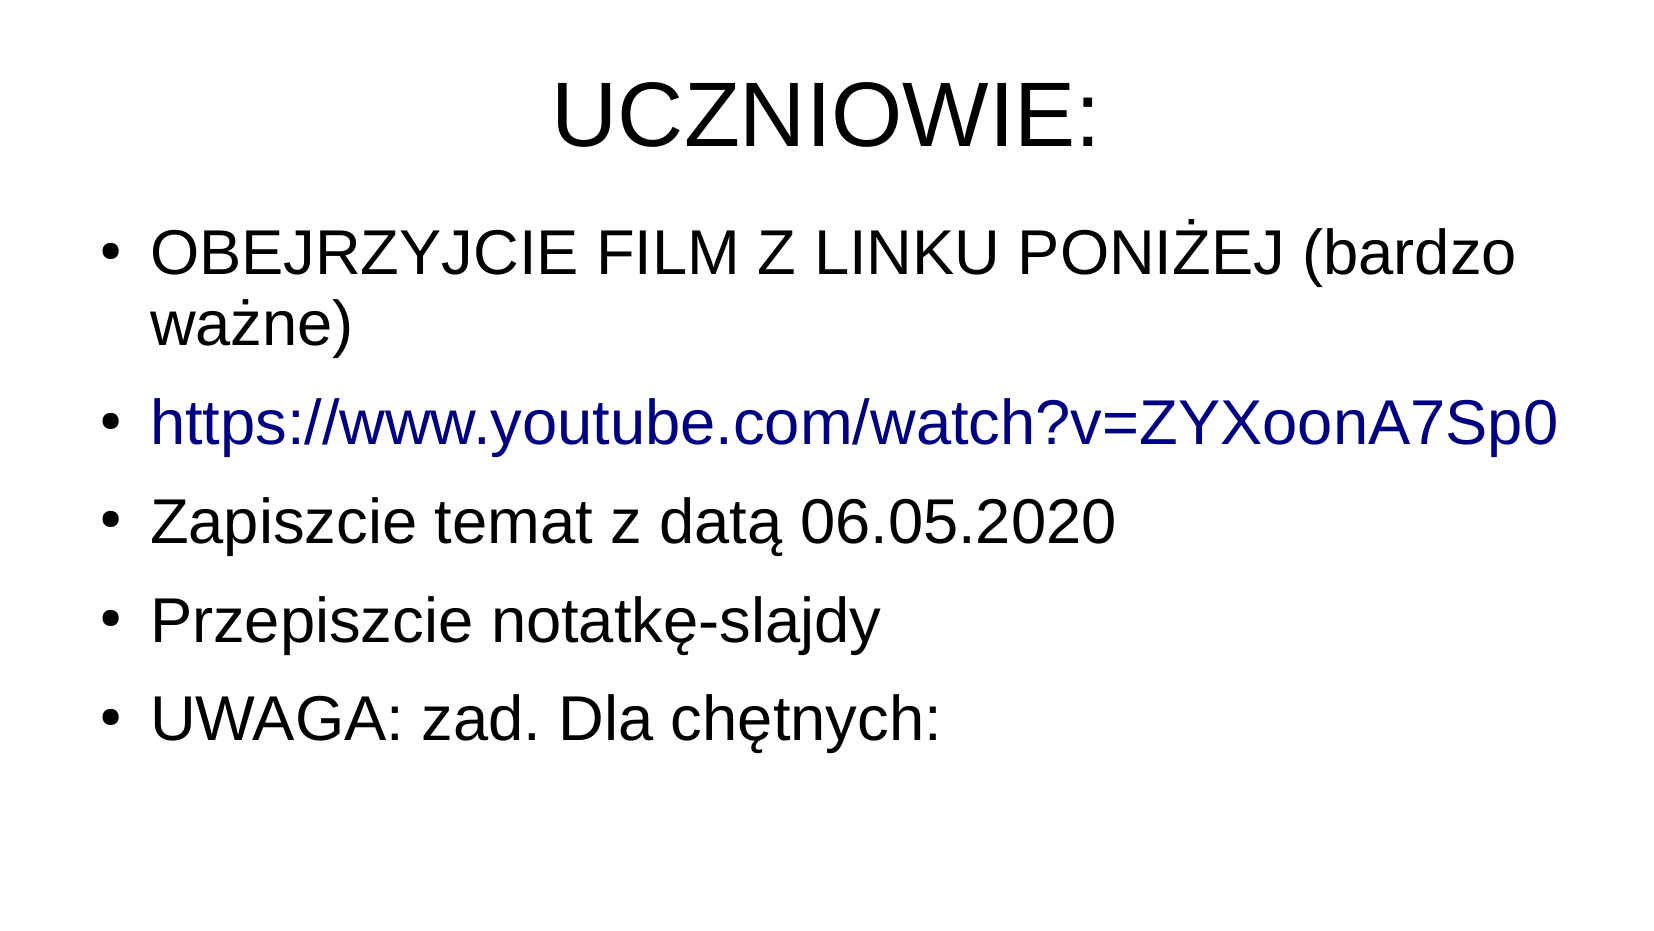

# UCZNIOWIE:
OBEJRZYJCIE FILM Z LINKU PONIŻEJ (bardzo ważne)
https://www.youtube.com/watch?v=ZYXoonA7Sp0
Zapiszcie temat z datą 06.05.2020
Przepiszcie notatkę-slajdy
UWAGA: zad. Dla chętnych: